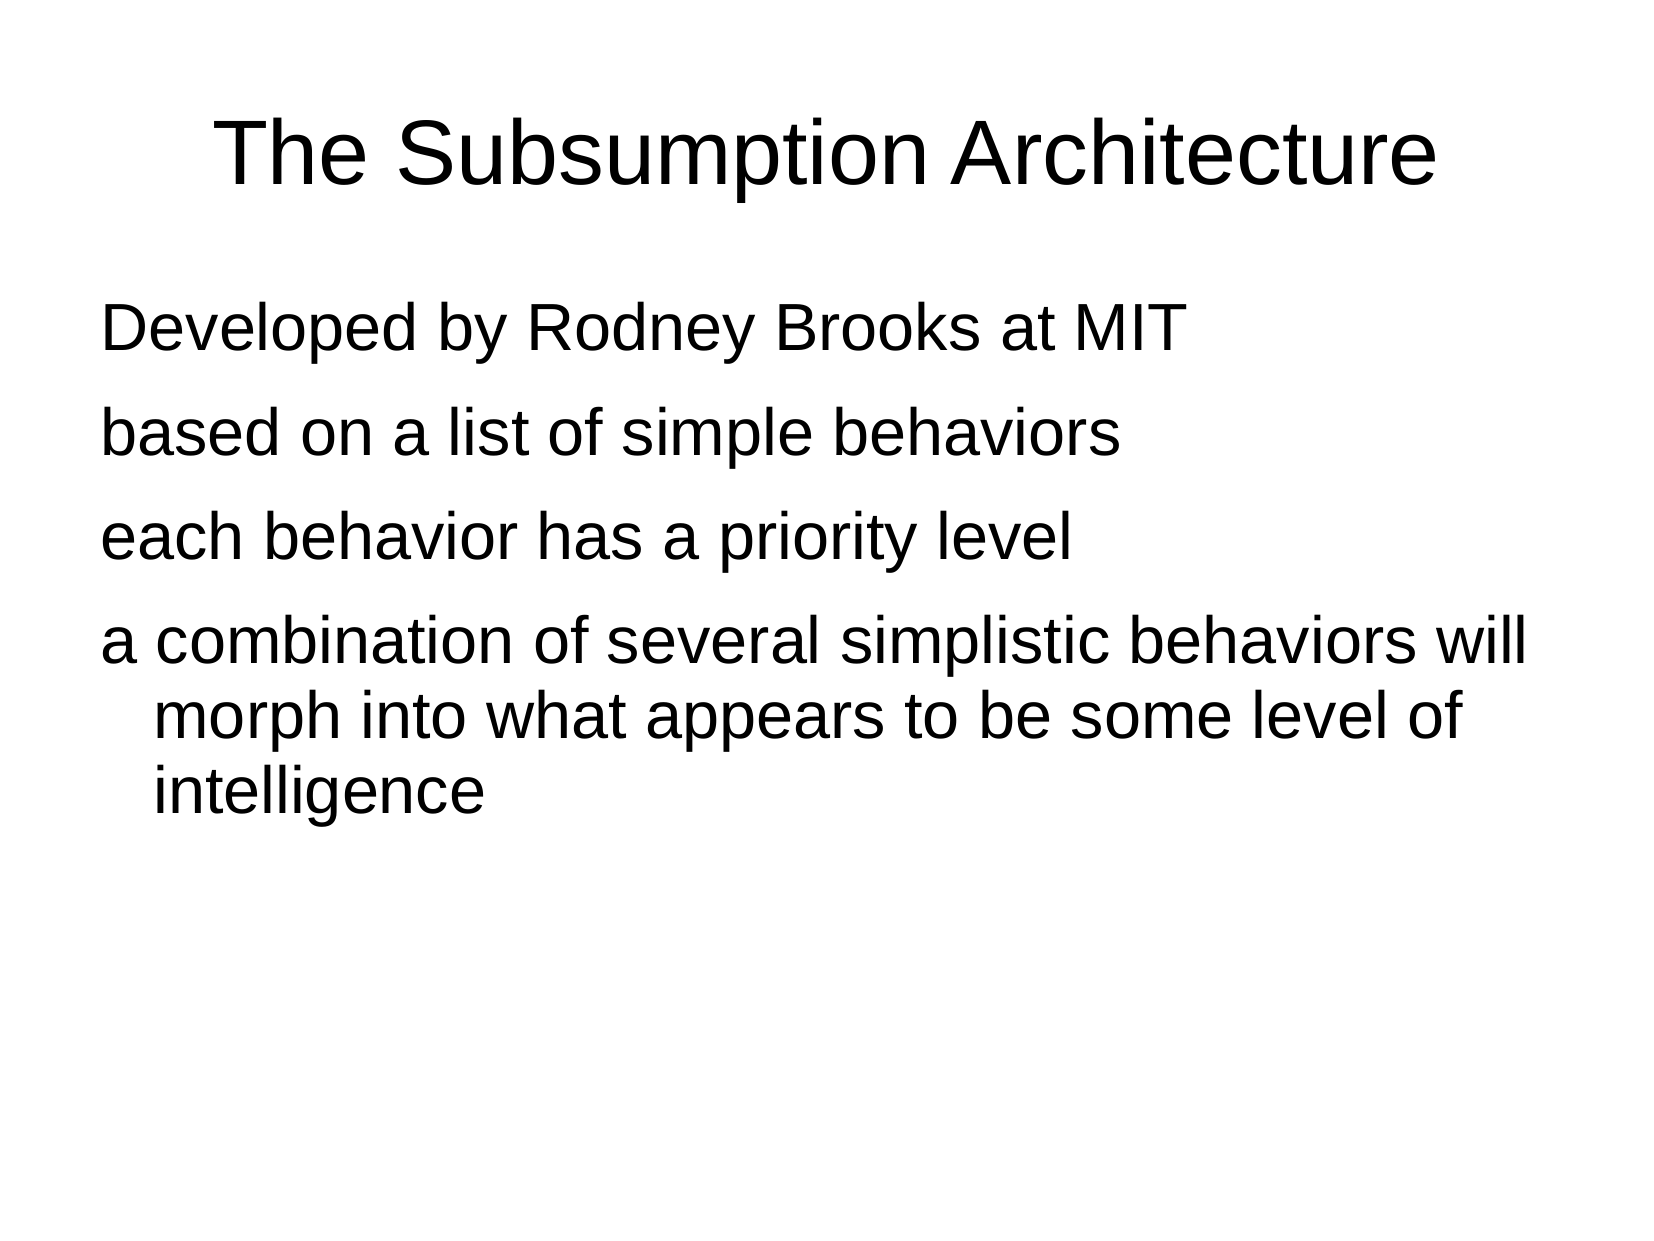

# The Subsumption Architecture
Developed by Rodney Brooks at MIT
based on a list of simple behaviors
each behavior has a priority level
a combination of several simplistic behaviors will morph into what appears to be some level of intelligence